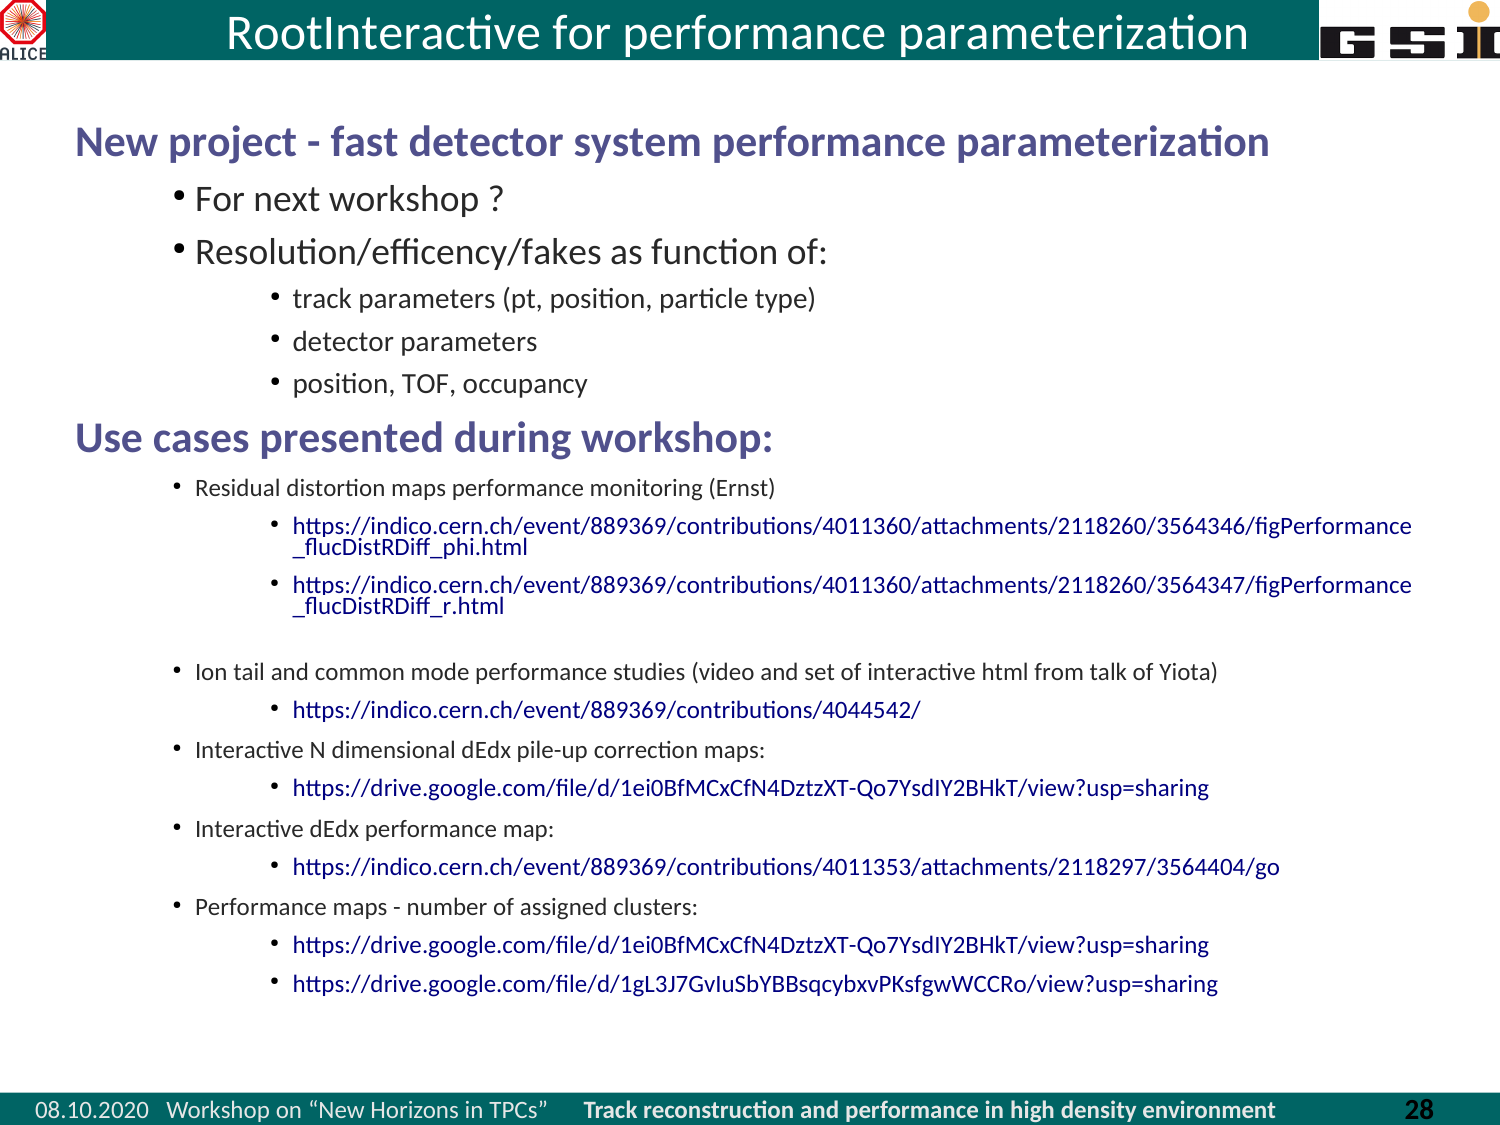

# RootInteractive for performance parameterization
New project - fast detector system performance parameterization
For next workshop ?
Resolution/efficency/fakes as function of:
track parameters (pt, position, particle type)
detector parameters
position, TOF, occupancy
Use cases presented during workshop:
Residual distortion maps performance monitoring (Ernst)
https://indico.cern.ch/event/889369/contributions/4011360/attachments/2118260/3564346/figPerformance_flucDistRDiff_phi.html
https://indico.cern.ch/event/889369/contributions/4011360/attachments/2118260/3564347/figPerformance_flucDistRDiff_r.html
Ion tail and common mode performance studies (video and set of interactive html from talk of Yiota)
https://indico.cern.ch/event/889369/contributions/4044542/
Interactive N dimensional dEdx pile-up correction maps:
https://drive.google.com/file/d/1ei0BfMCxCfN4DztzXT-Qo7YsdIY2BHkT/view?usp=sharing
Interactive dEdx performance map:
https://indico.cern.ch/event/889369/contributions/4011353/attachments/2118297/3564404/go
Performance maps - number of assigned clusters:
https://drive.google.com/file/d/1ei0BfMCxCfN4DztzXT-Qo7YsdIY2BHkT/view?usp=sharing
https://drive.google.com/file/d/1gL3J7GvIuSbYBBsqcybxvPKsfgwWCCRo/view?usp=sharing